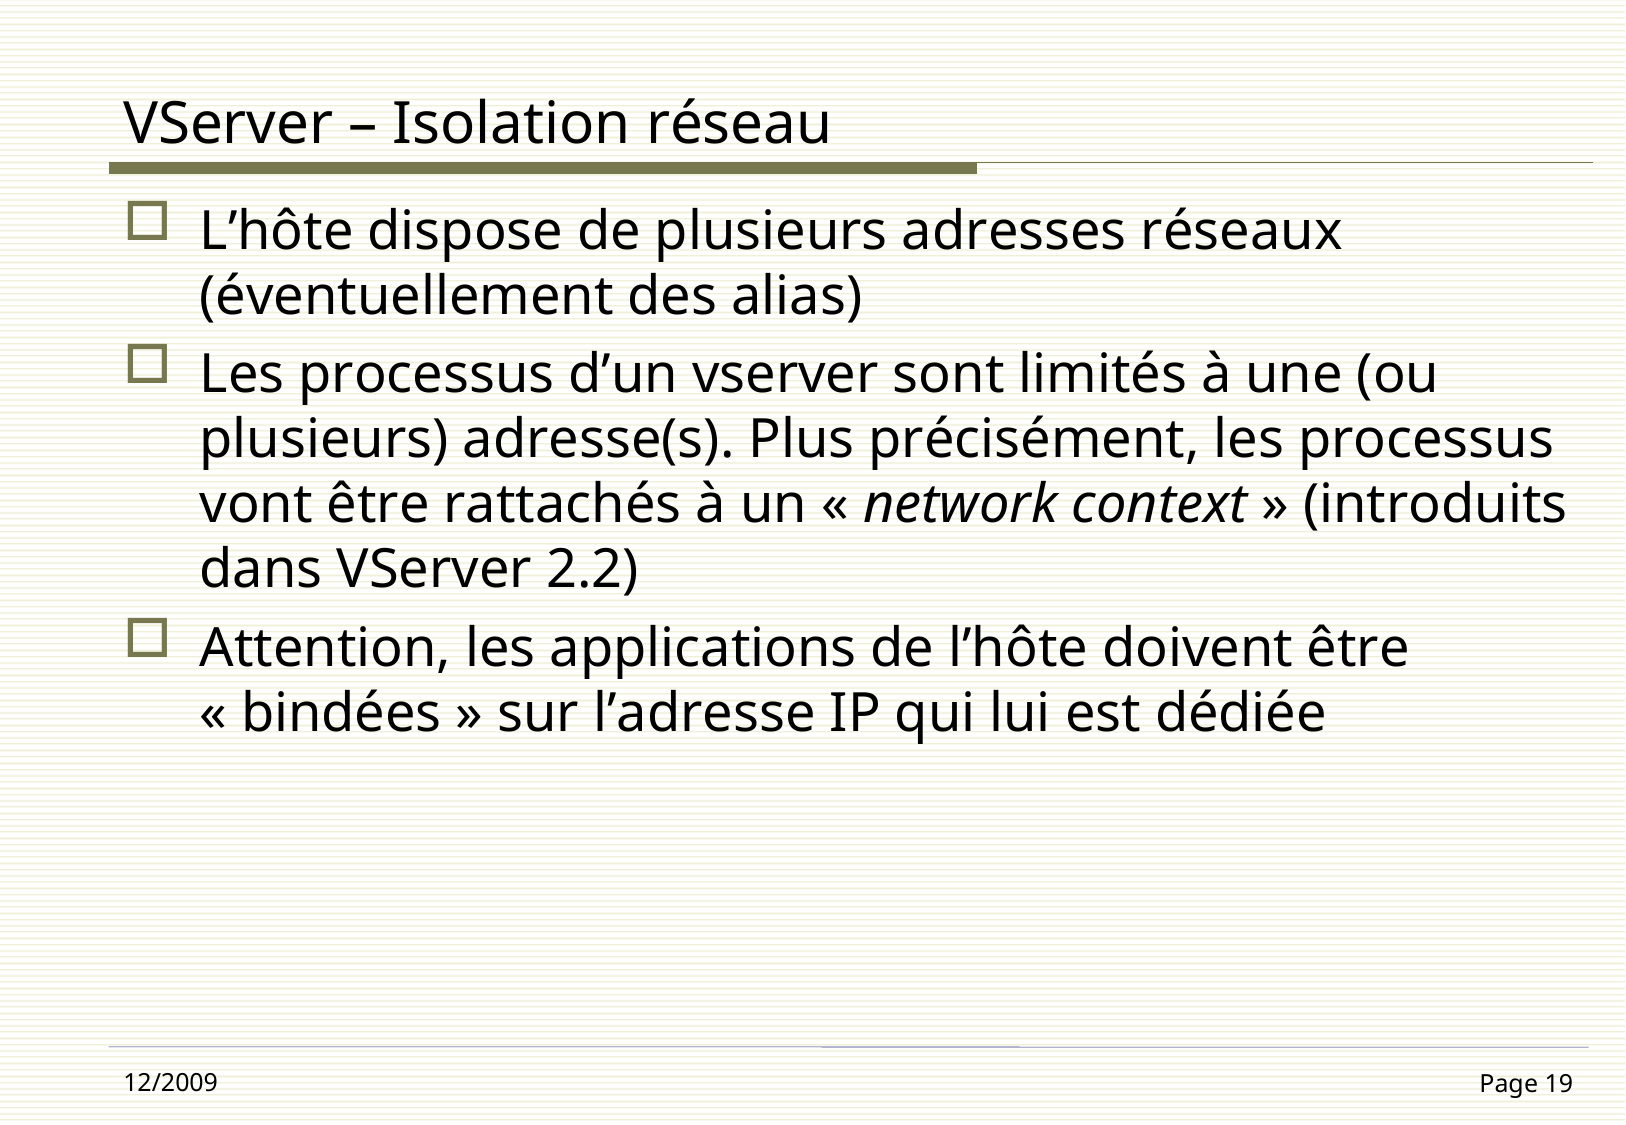

# VServer – Isolation réseau
L’hôte dispose de plusieurs adresses réseaux (éventuellement des alias)‏
Les processus d’un vserver sont limités à une (ou plusieurs) adresse(s). Plus précisément, les processus vont être rattachés à un « network context » (introduits dans VServer 2.2)‏
Attention, les applications de l’hôte doivent être « bindées » sur l’adresse IP qui lui est dédiée
19